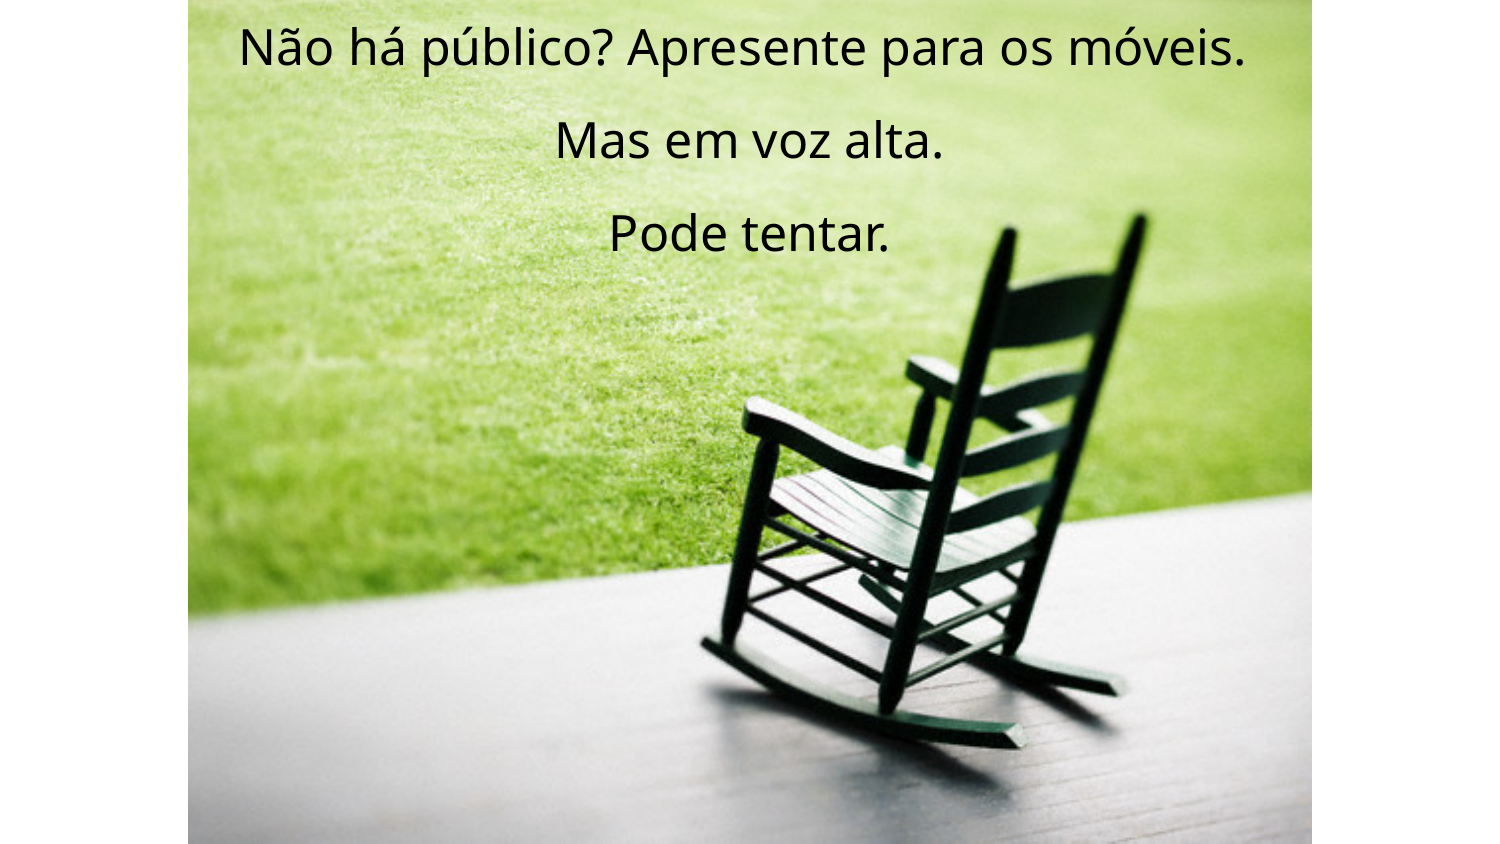

# Não há público? Apresente para os móveis.
Mas em voz alta.
Pode tentar.